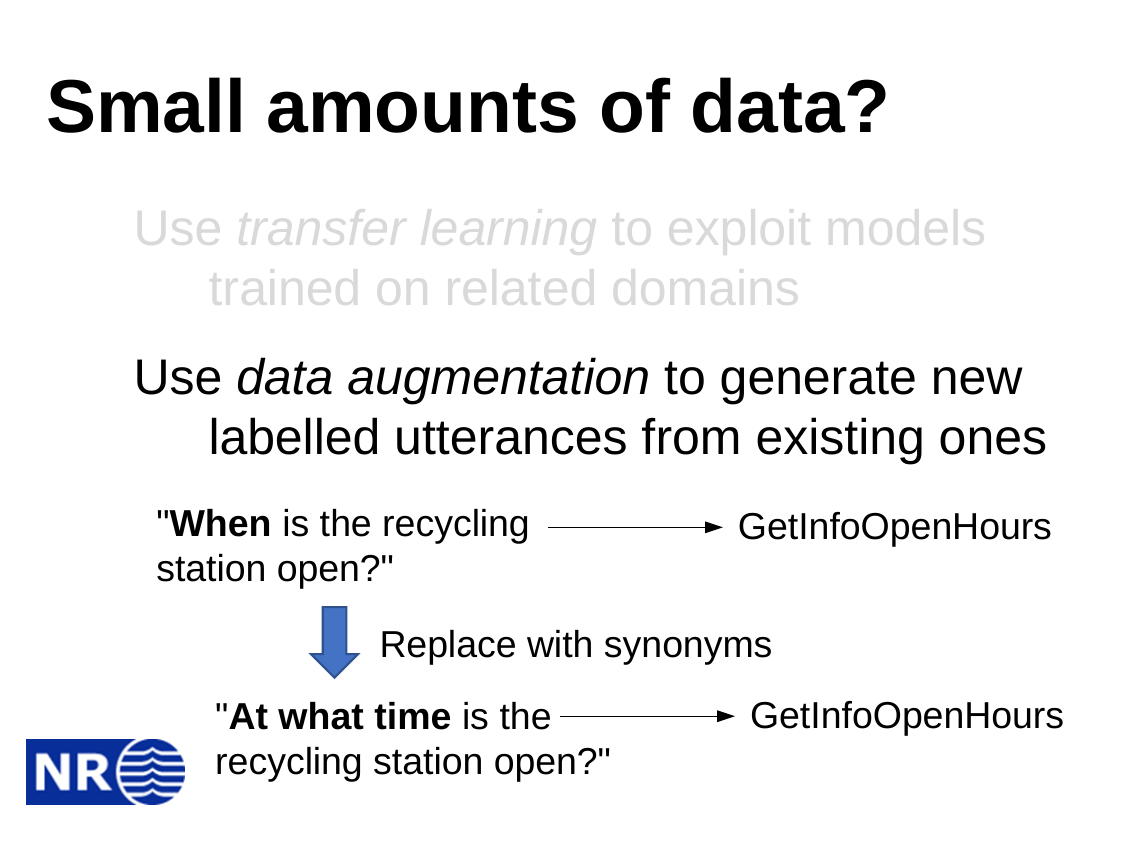

# Small amounts of data?
Use transfer learning to exploit models trained on related domains
Use data augmentation to generate new labelled utterances from existing ones
"When is the recycling station open?"
GetInfoOpenHours
Replace with synonyms
GetInfoOpenHours
"At what time is the recycling station open?"